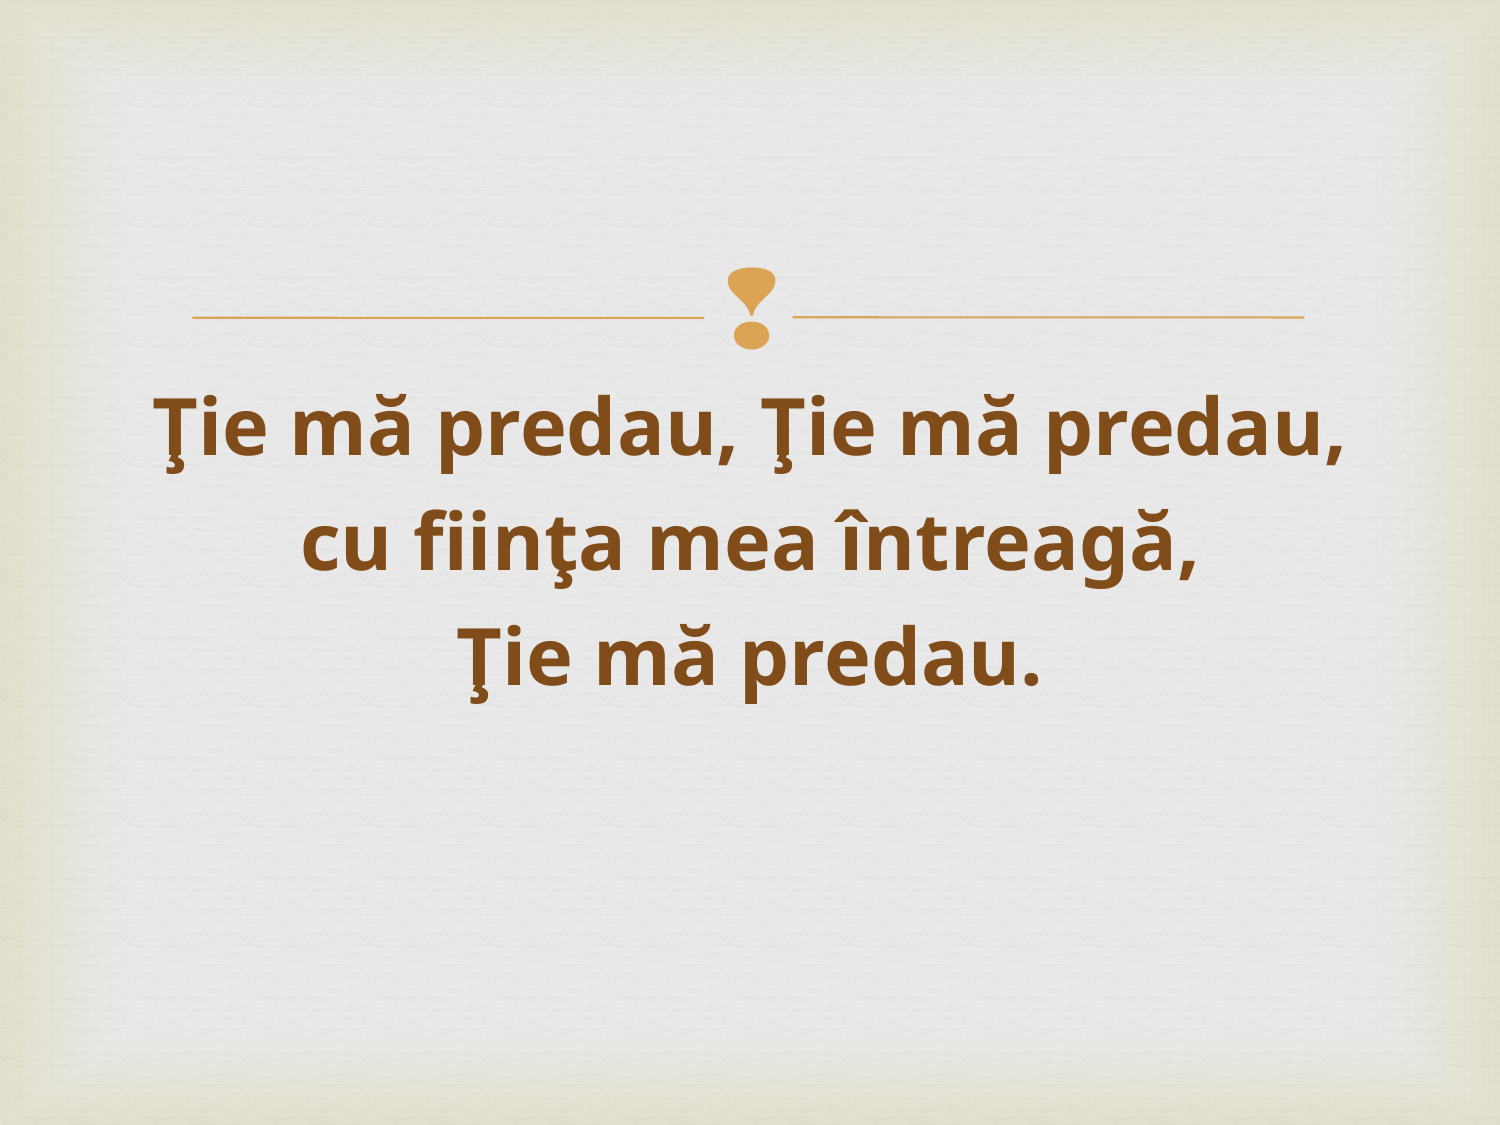

# Ţie mă predau, Ţie mă predau,
cu fiinţa mea întreagă,
Ţie mă predau.